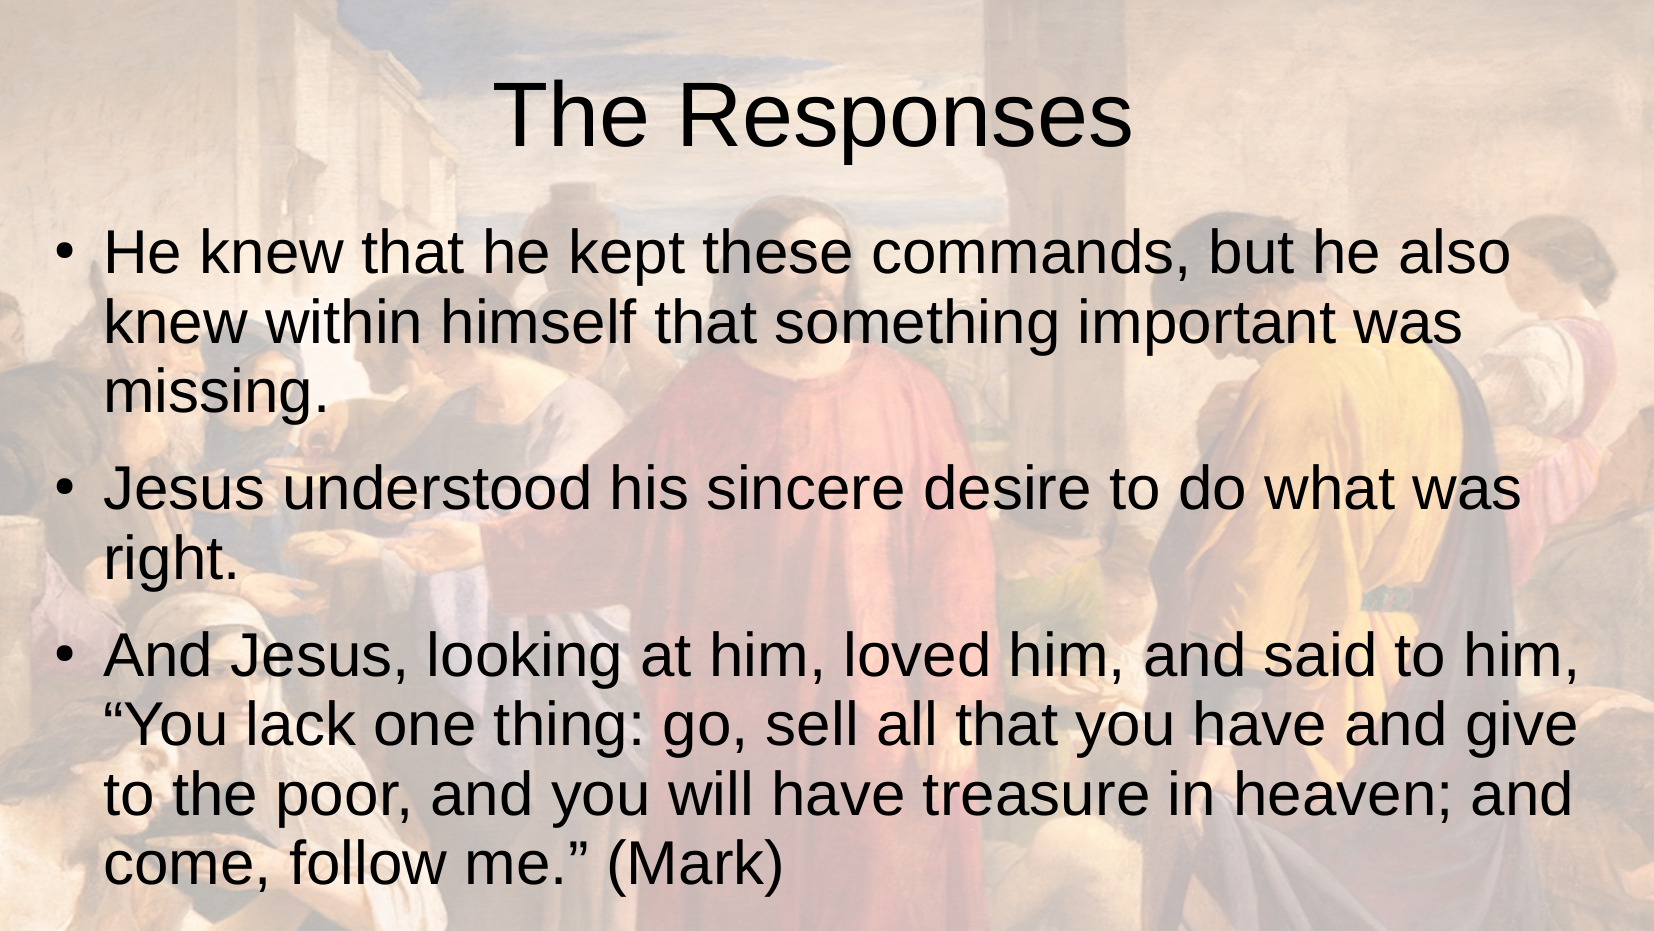

# The Responses
He knew that he kept these commands, but he also knew within himself that something important was missing.
Jesus understood his sincere desire to do what was right.
And Jesus, looking at him, loved him, and said to him, “You lack one thing: go, sell all that you have and give to the poor, and you will have treasure in heaven; and come, follow me.” (Mark)